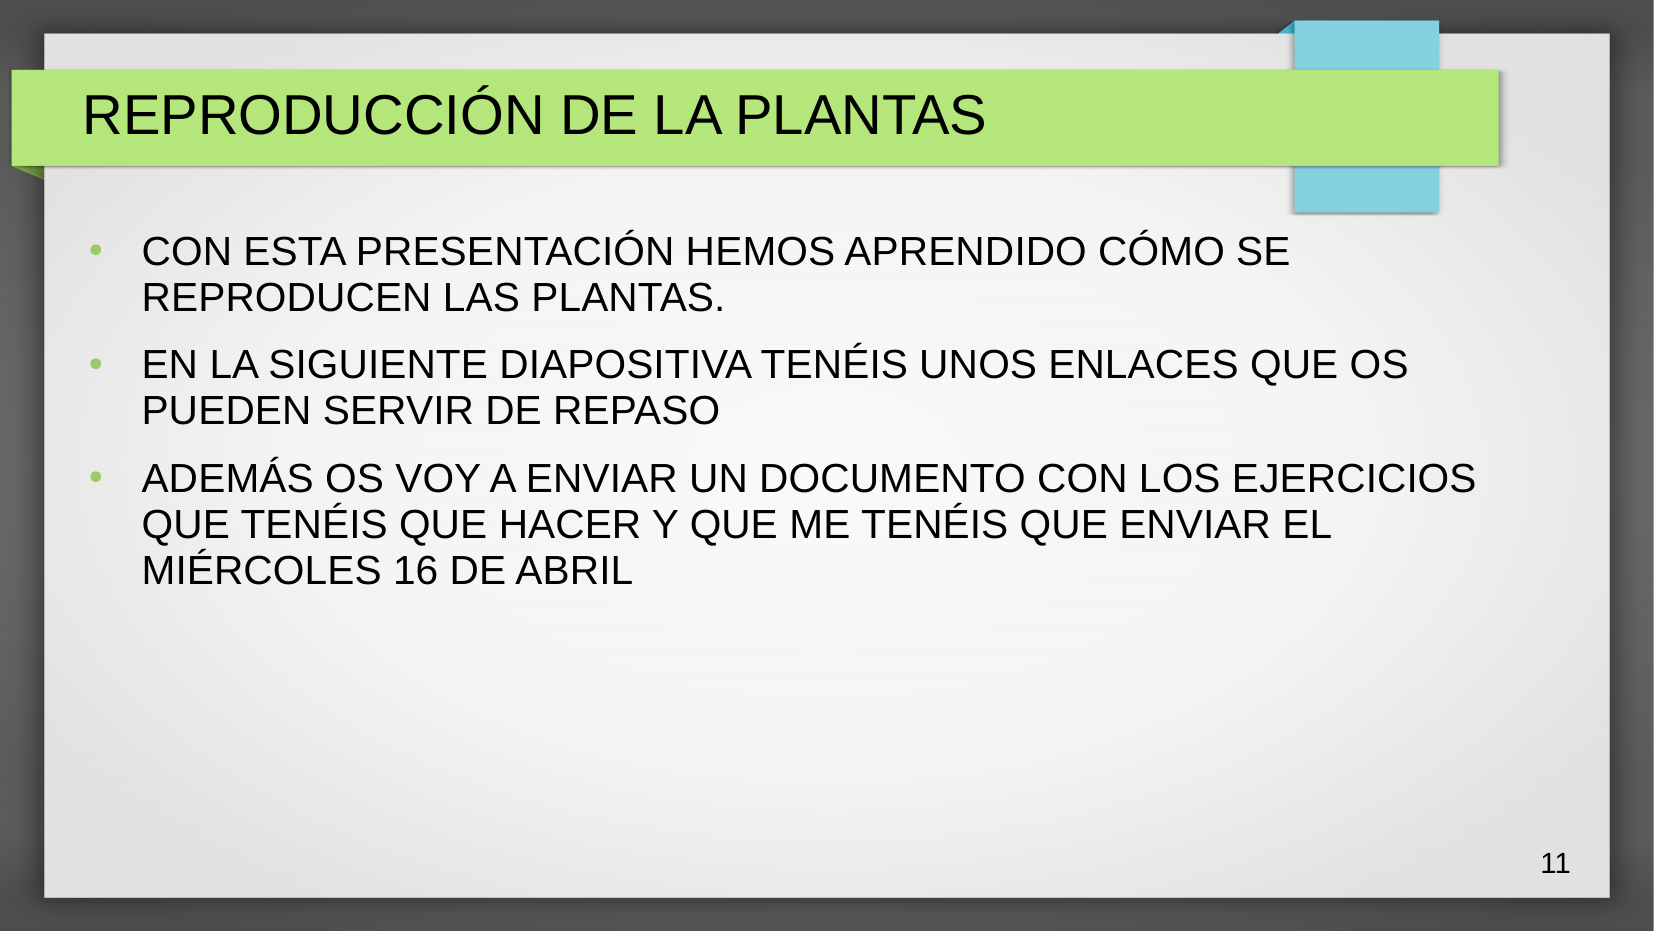

# REPRODUCCIÓN DE LA PLANTAS
CON ESTA PRESENTACIÓN HEMOS APRENDIDO CÓMO SE REPRODUCEN LAS PLANTAS.
EN LA SIGUIENTE DIAPOSITIVA TENÉIS UNOS ENLACES QUE OS PUEDEN SERVIR DE REPASO
ADEMÁS OS VOY A ENVIAR UN DOCUMENTO CON LOS EJERCICIOS QUE TENÉIS QUE HACER Y QUE ME TENÉIS QUE ENVIAR EL MIÉRCOLES 16 DE ABRIL
11